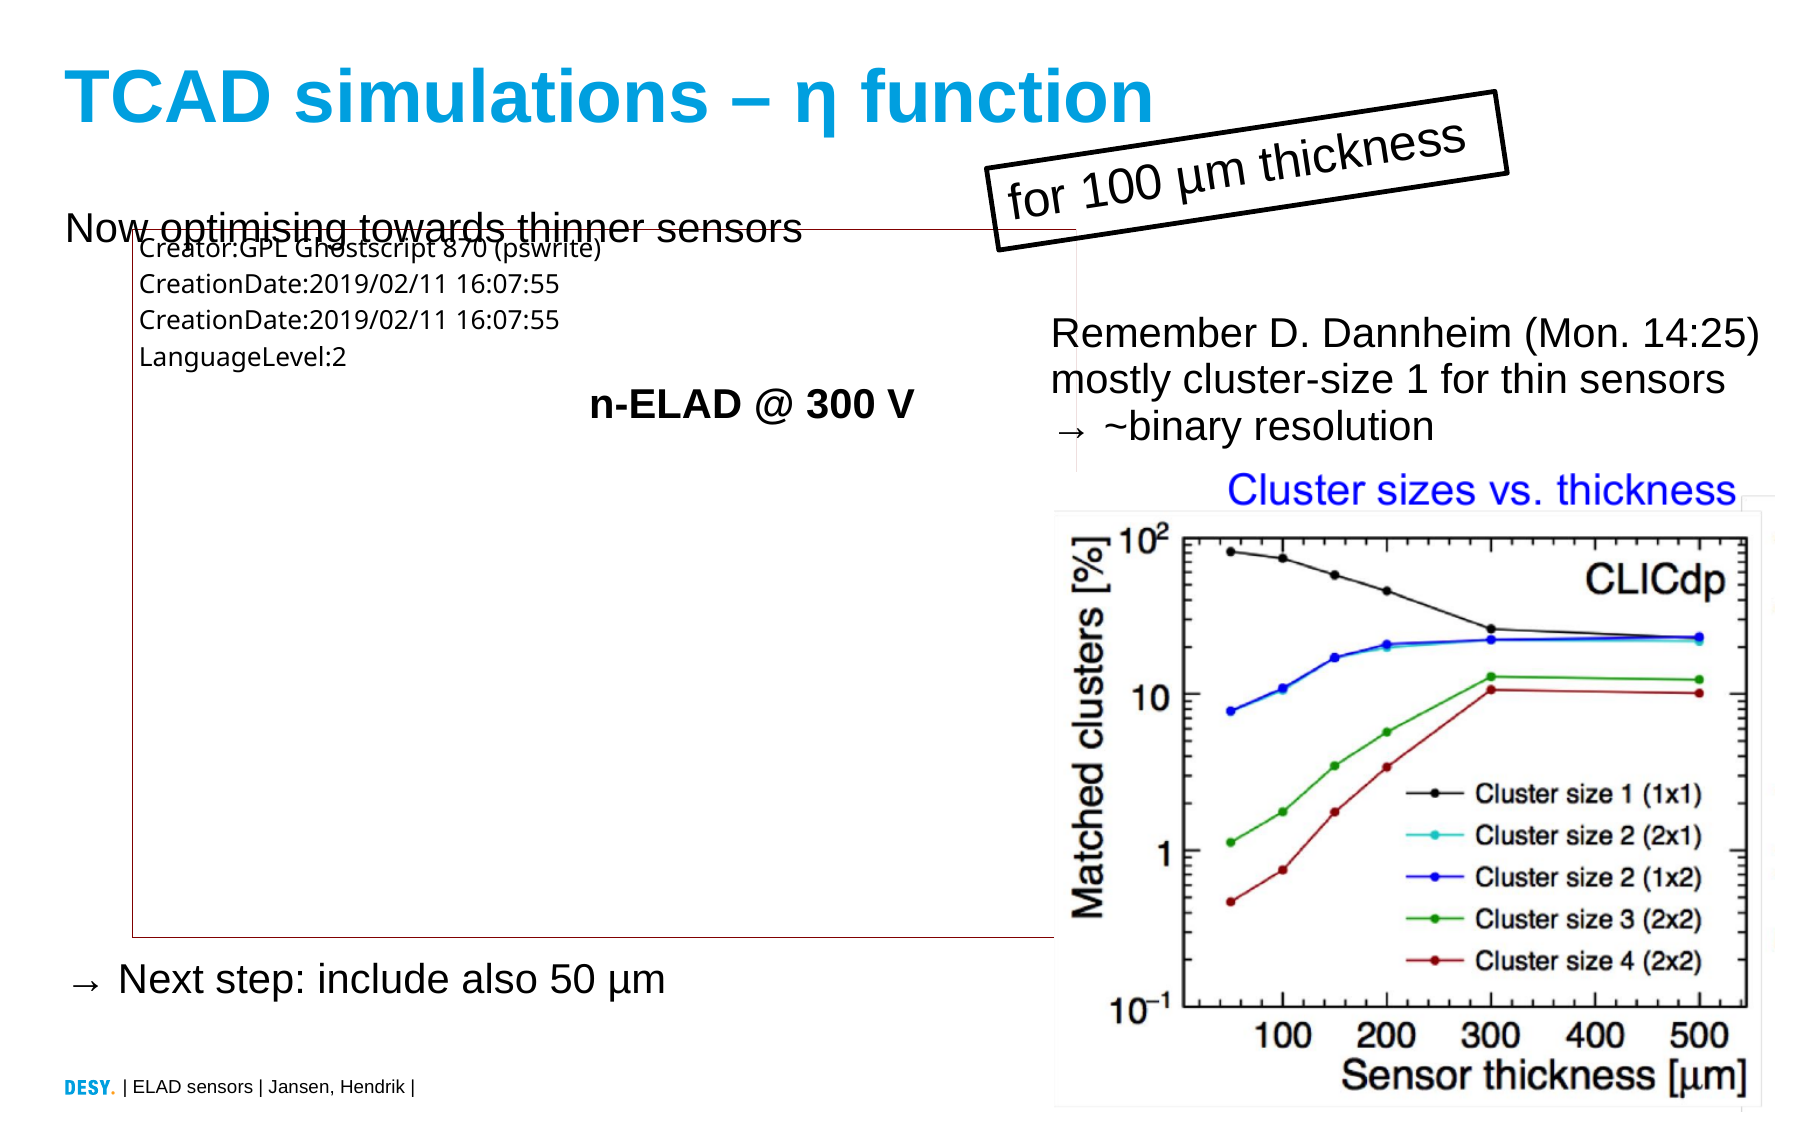

# TCAD simulations – η function
for 100 µm thickness
Now optimising towards thinner sensors
→ Next step: include also 50 µm
Remember D. Dannheim (Mon. 14:25)
mostly cluster-size 1 for thin sensors
→ ~binary resolution
n-ELAD @ 300 V